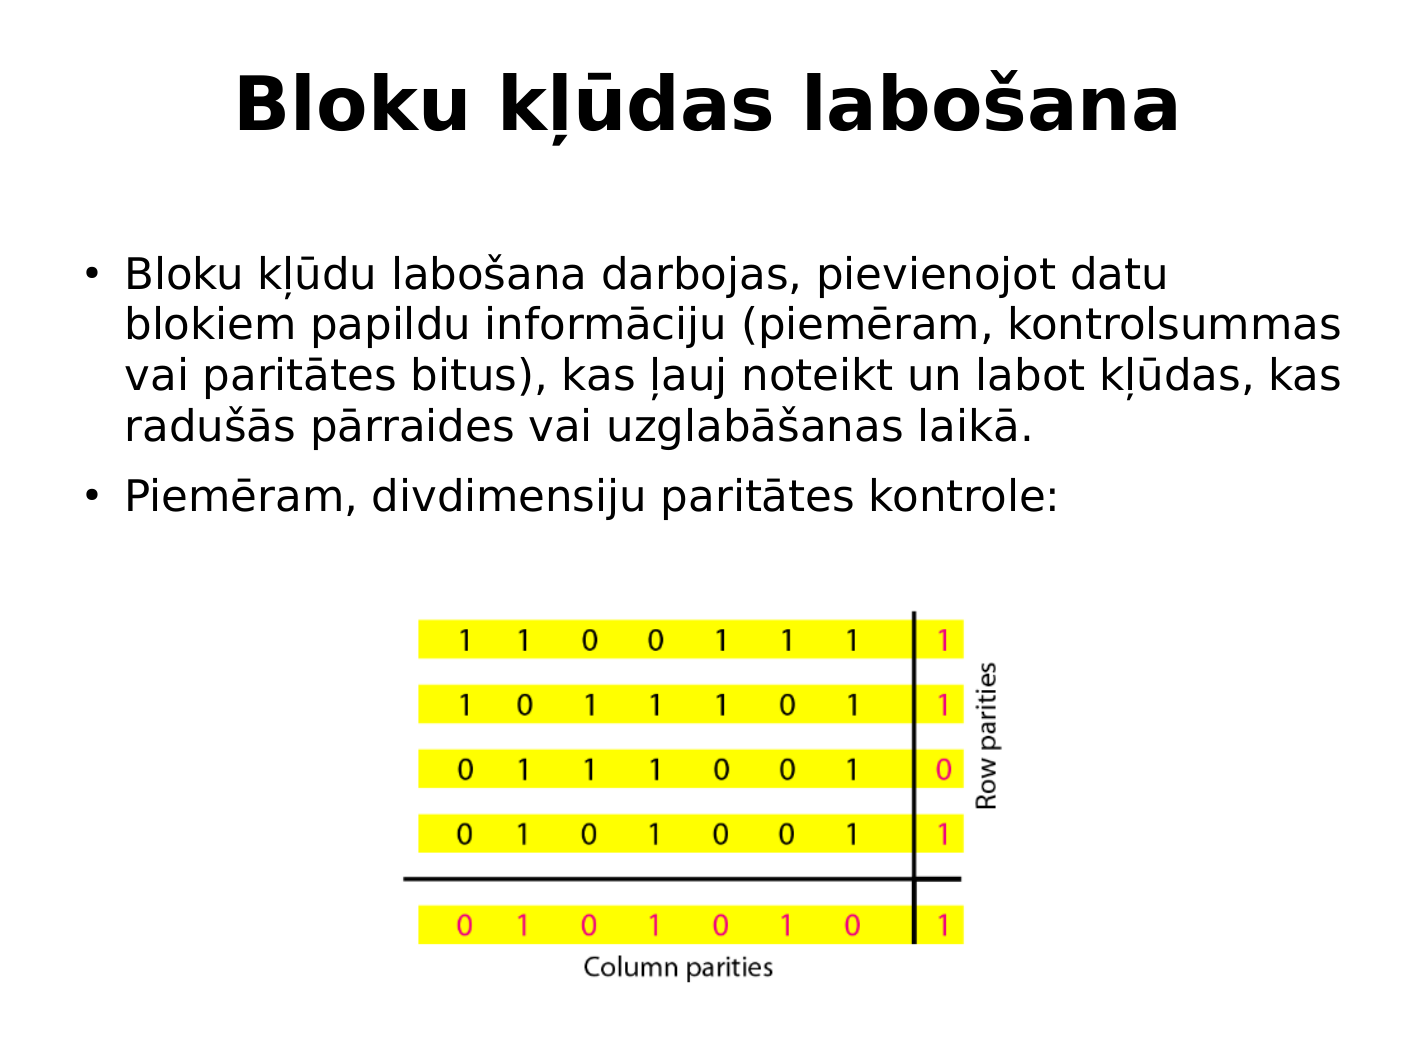

# Bloku kļūdas labošana
Bloku kļūdu labošana darbojas, pievienojot datu blokiem papildu informāciju (piemēram, kontrolsummas vai paritātes bitus), kas ļauj noteikt un labot kļūdas, kas radušās pārraides vai uzglabāšanas laikā.
Piemēram, divdimensiju paritātes kontrole: